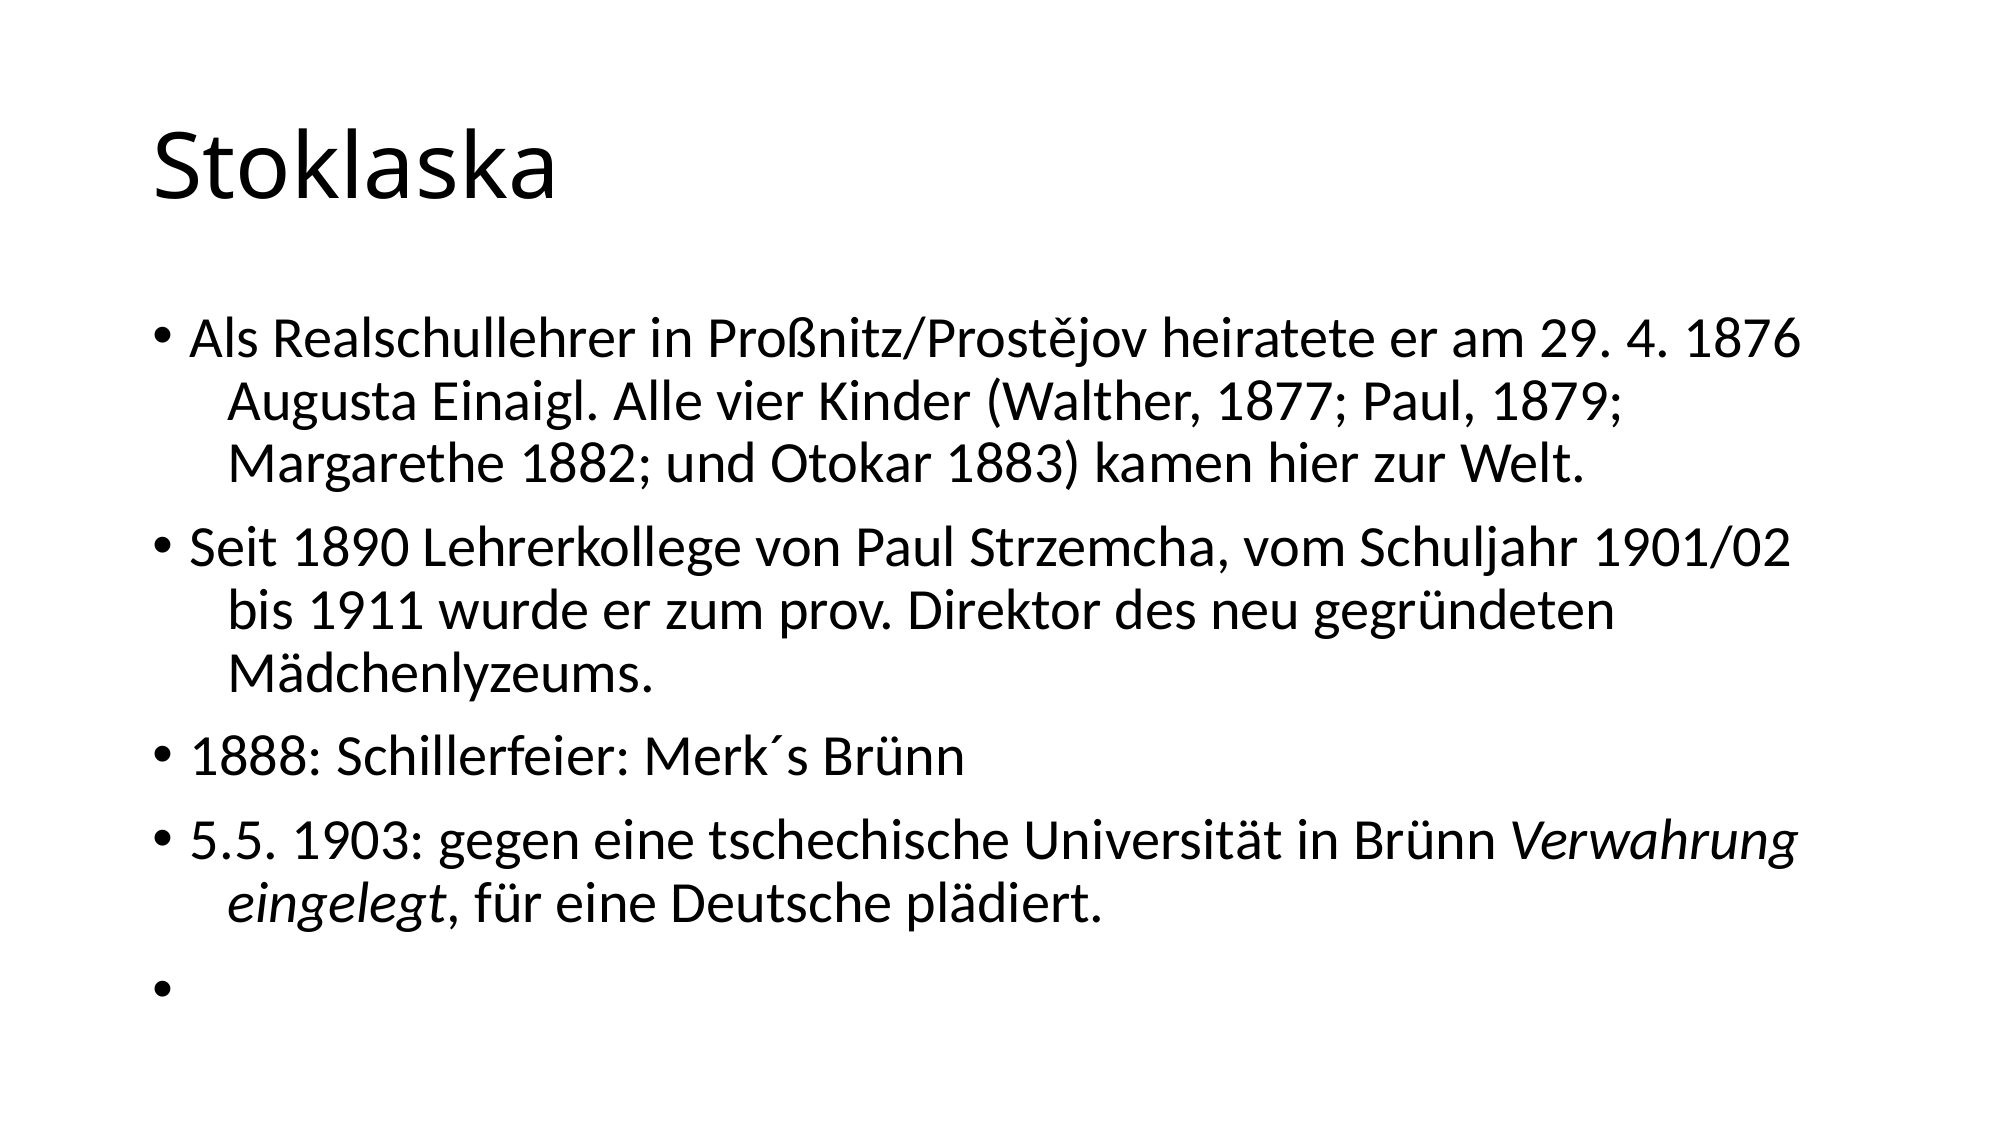

# Stoklaska
Als Realschullehrer in Proßnitz/Prostějov heiratete er am 29. 4. 1876 Augusta Einaigl. Alle vier Kinder (Walther, 1877; Paul, 1879; Margarethe 1882; und Otokar 1883) kamen hier zur Welt.
Seit 1890 Lehrerkollege von Paul Strzemcha, vom Schuljahr 1901/02 bis 1911 wurde er zum prov. Direktor des neu gegründeten Mädchenlyzeums.
1888: Schillerfeier: Merk´s Brünn
5.5. 1903: gegen eine tschechische Universität in Brünn Verwahrung eingelegt, für eine Deutsche plädiert.